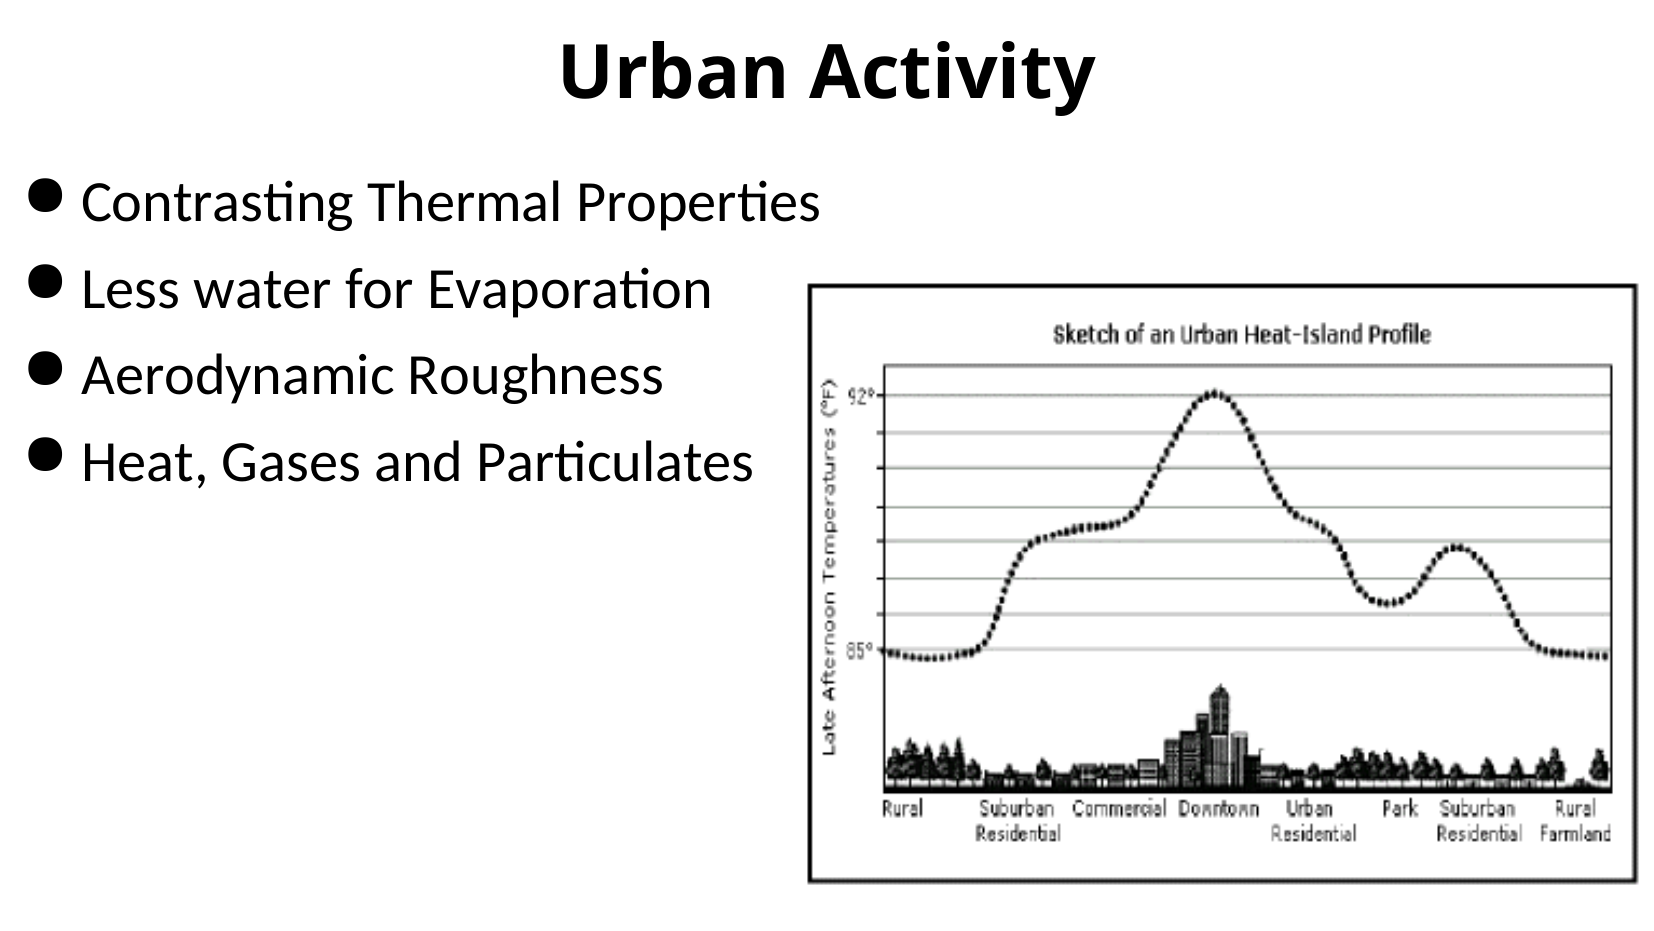

# Urban Activity
 Contrasting Thermal Properties
 Less water for Evaporation
 Aerodynamic Roughness
 Heat, Gases and Particulates